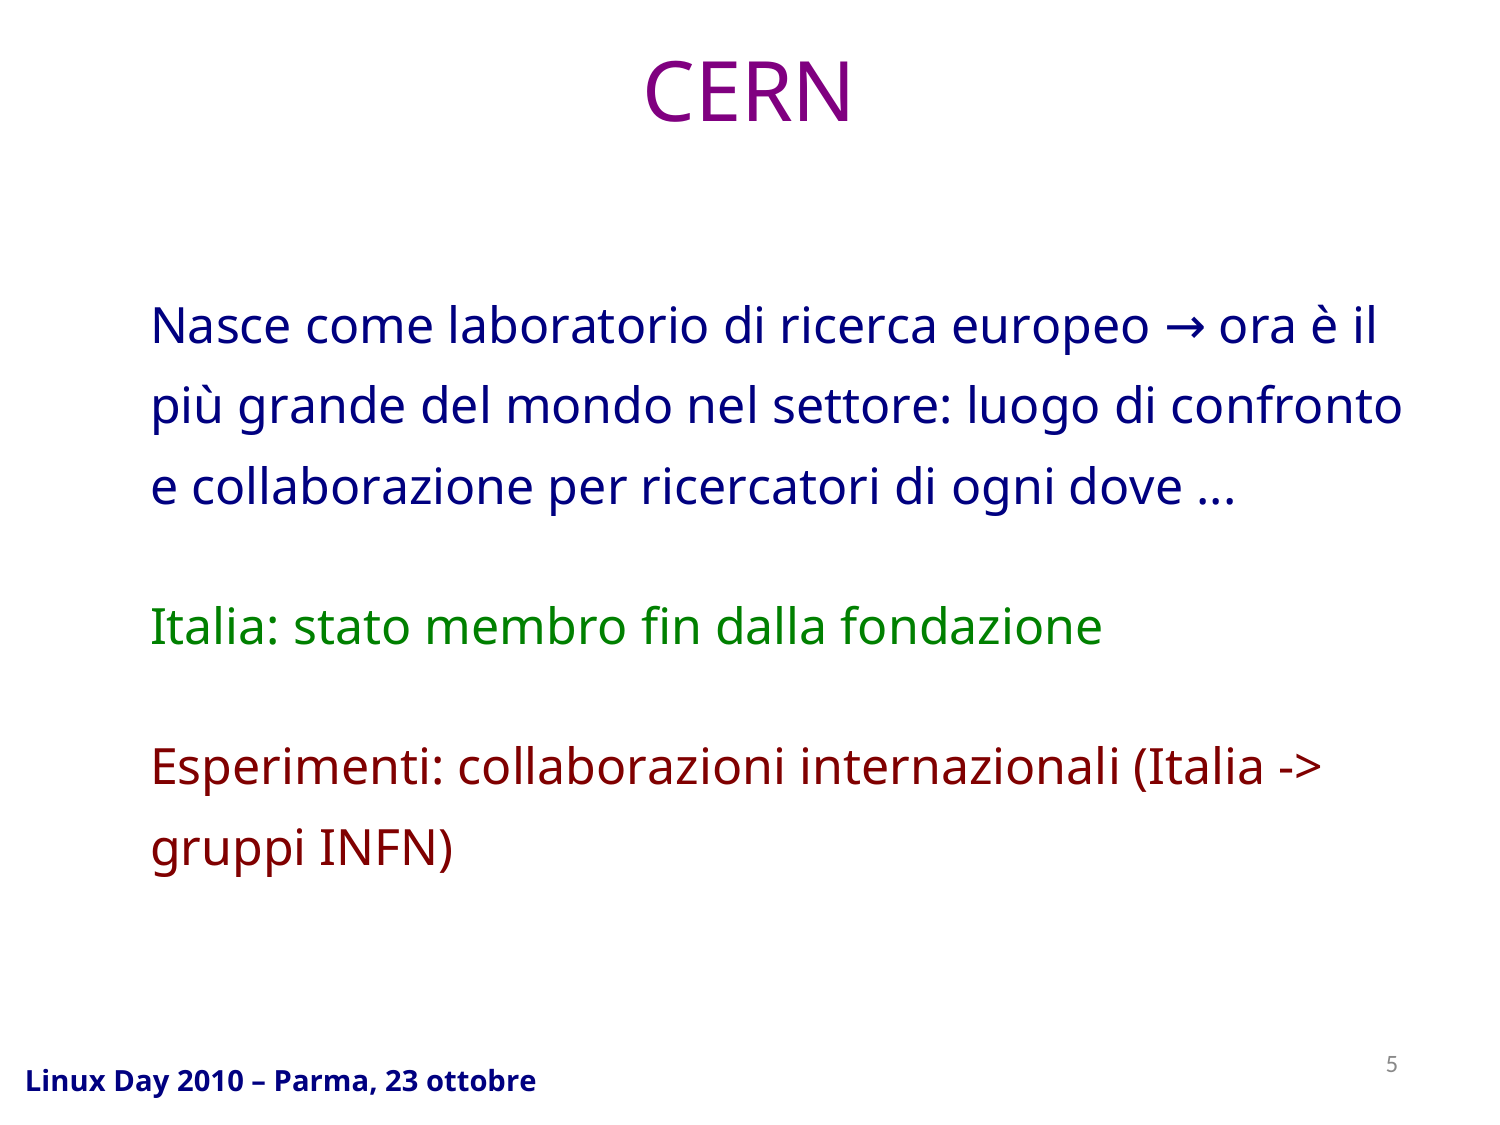

CERN
Nasce come laboratorio di ricerca europeo → ora è il più grande del mondo nel settore: luogo di confronto e collaborazione per ricercatori di ogni dove ...
Italia: stato membro fin dalla fondazione
Esperimenti: collaborazioni internazionali (Italia -> gruppi INFN)‏
5